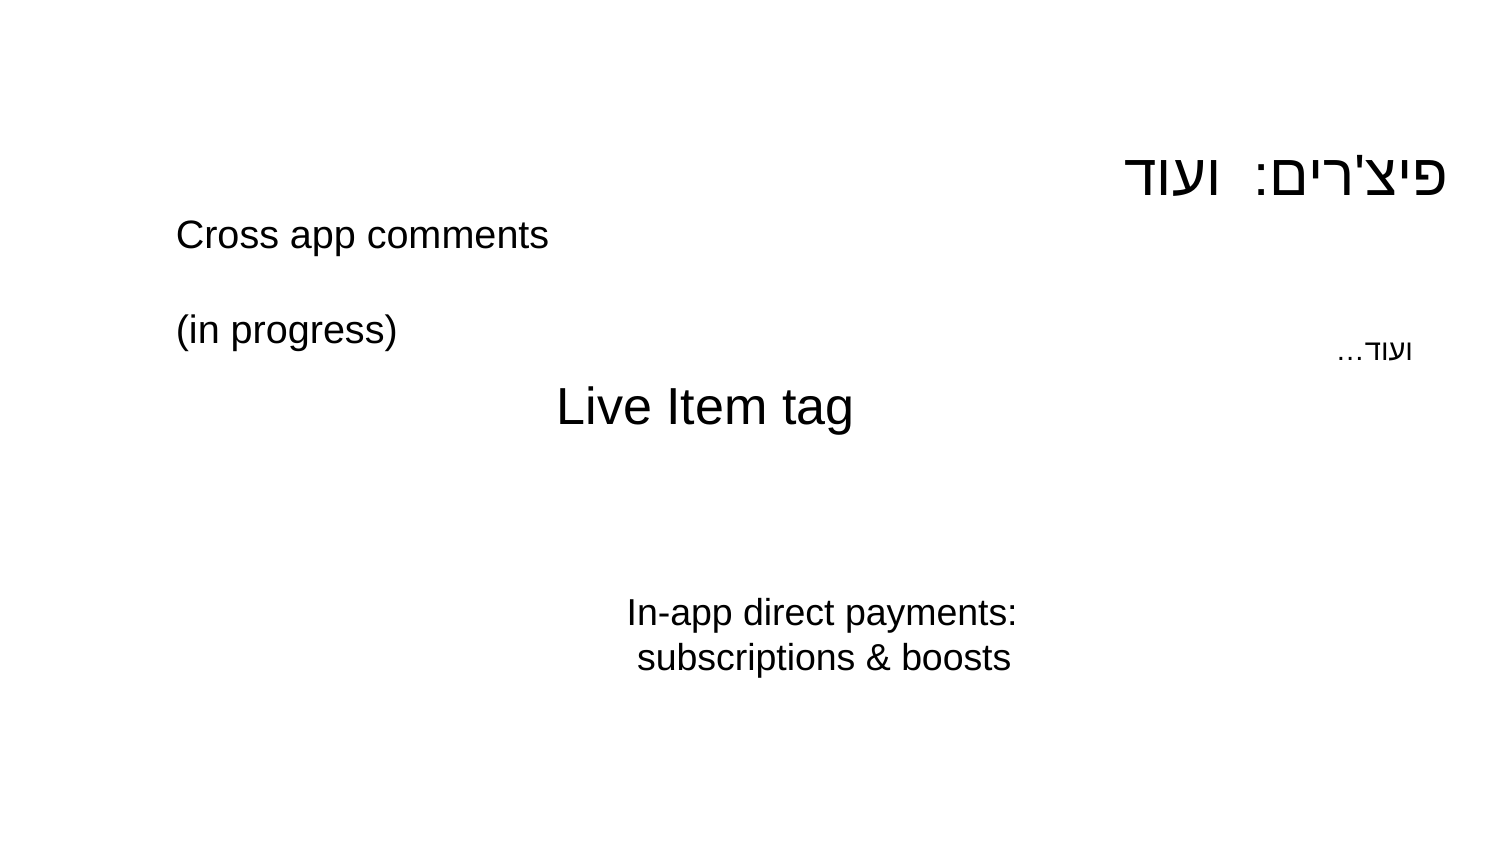

# פיצ'רים: ועוד
Cross app comments
(in progress)
ועוד…
Live Item tag
In-app direct payments:
 subscriptions & boosts